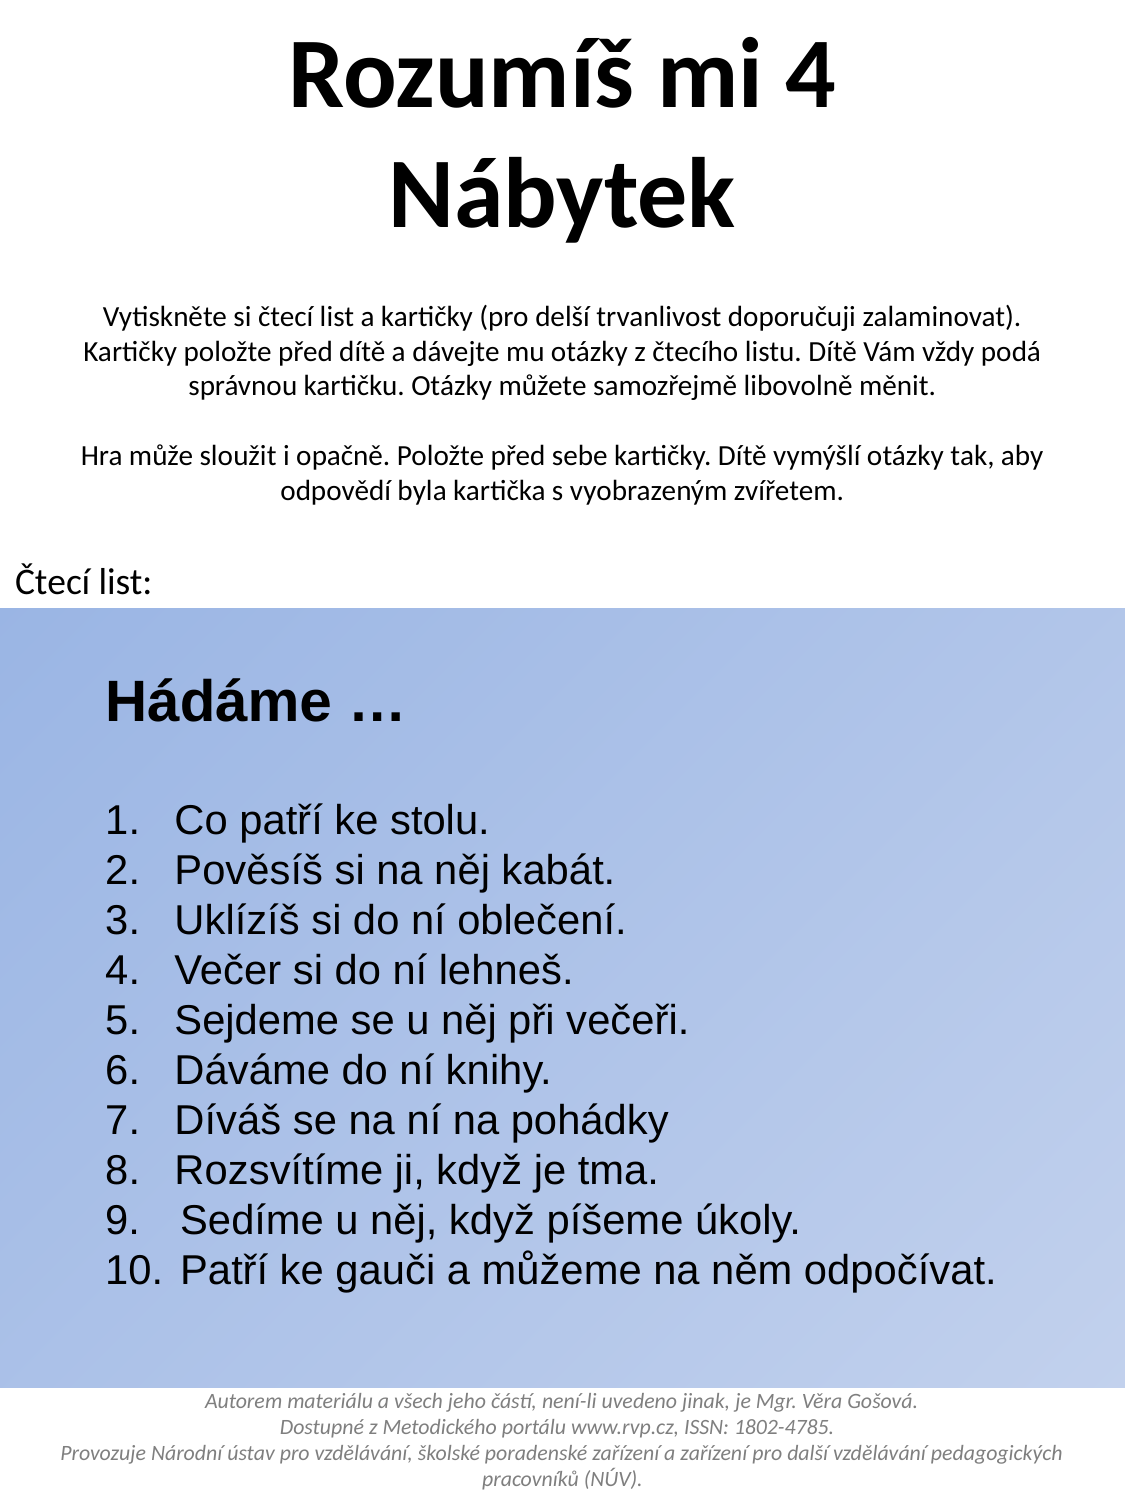

Rozumíš mi 4
Nábytek
Vytiskněte si čtecí list a kartičky (pro delší trvanlivost doporučuji zalaminovat). Kartičky položte před dítě a dávejte mu otázky z čtecího listu. Dítě Vám vždy podá správnou kartičku. Otázky můžete samozřejmě libovolně měnit.
Hra může sloužit i opačně. Položte před sebe kartičky. Dítě vymýšlí otázky tak, aby odpovědí byla kartička s vyobrazeným zvířetem.
Čtecí list:
Hádáme …
1. Co patří ke stolu.
2. Pověsíš si na něj kabát.
3. Uklízíš si do ní oblečení.
4. Večer si do ní lehneš.
5. Sejdeme se u něj při večeři.
6. Dáváme do ní knihy.
7. Díváš se na ní na pohádky
8. Rozsvítíme ji, když je tma.
Sedíme u něj, když píšeme úkoly.
Patří ke gauči a můžeme na něm odpočívat.
Autorem materiálu a všech jeho částí, není-li uvedeno jinak, je Mgr. Věra Gošová.
Dostupné z Metodického portálu www.rvp.cz, ISSN: 1802-4785.  
Provozuje Národní ústav pro vzdělávání, školské poradenské zařízení a zařízení pro další vzdělávání pedagogických pracovníků (NÚV).